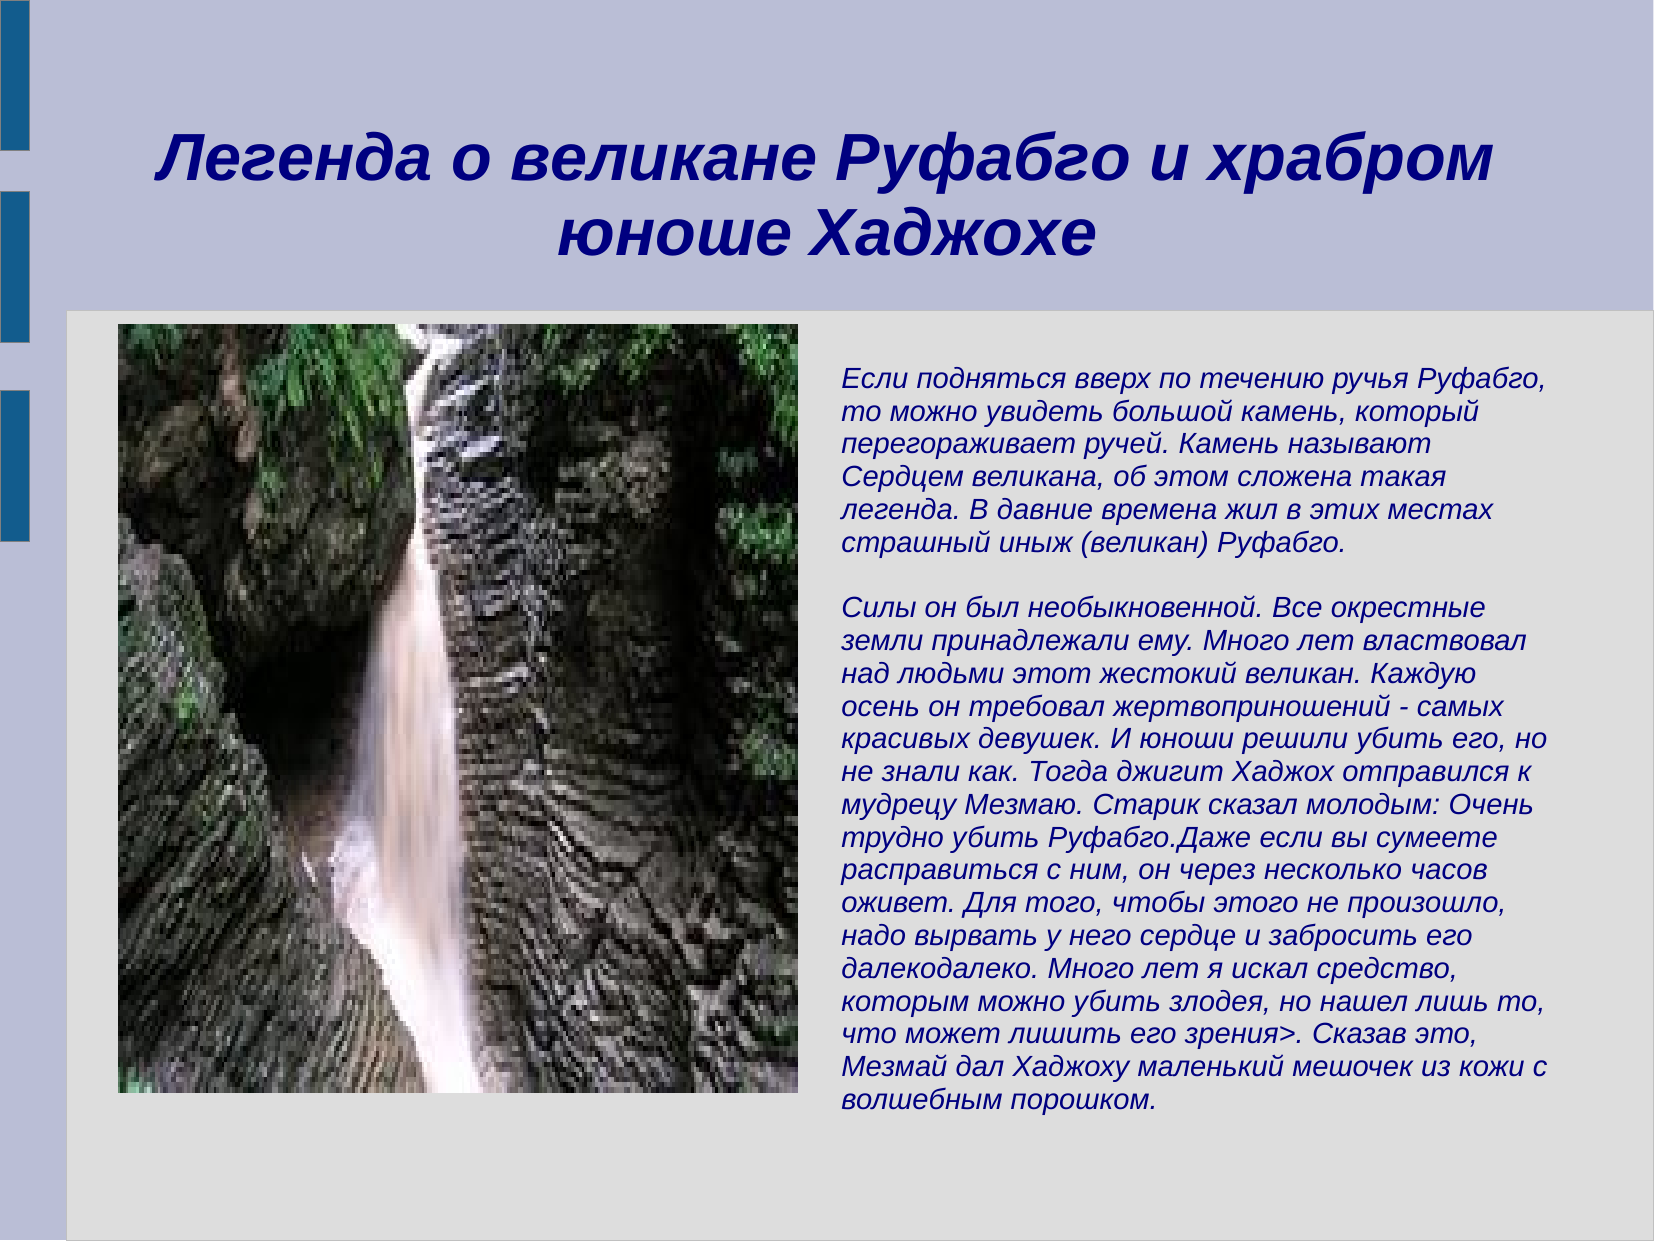

# Легенда о великане Руфабго и храбром юноше Хаджохе
Если подняться вверх по течению ручья Руфабго, то можно увидеть большой камень, который перегораживает ручей. Камень называют Сердцем великана, об этом сложена такая легенда. В давние времена жил в этих местах страшный иныж (великан) Руфабго.
Силы он был необыкновенной. Все окрестные земли принадлежали ему. Много лет властвовал над людьми этот жестокий великан. Каждую осень он требовал жертвоприношений - самых красивых девушек. И юноши решили убить его, но не знали как. Тогда джигит Хаджох отправился к мудрецу Мезмаю. Старик сказал молодым: Очень трудно убить Руфабго.Даже если вы сумеете расправиться с ним, он через несколько часов оживет. Для того, чтобы этого не произошло, надо вырвать у него сердце и забросить его далекодалеко. Много лет я искал средство, которым можно убить злодея, но нашел лишь то, что может лишить его зрения>. Сказав это, Мезмай дал Хаджоху маленький мешочек из кожи с волшебным порошком.